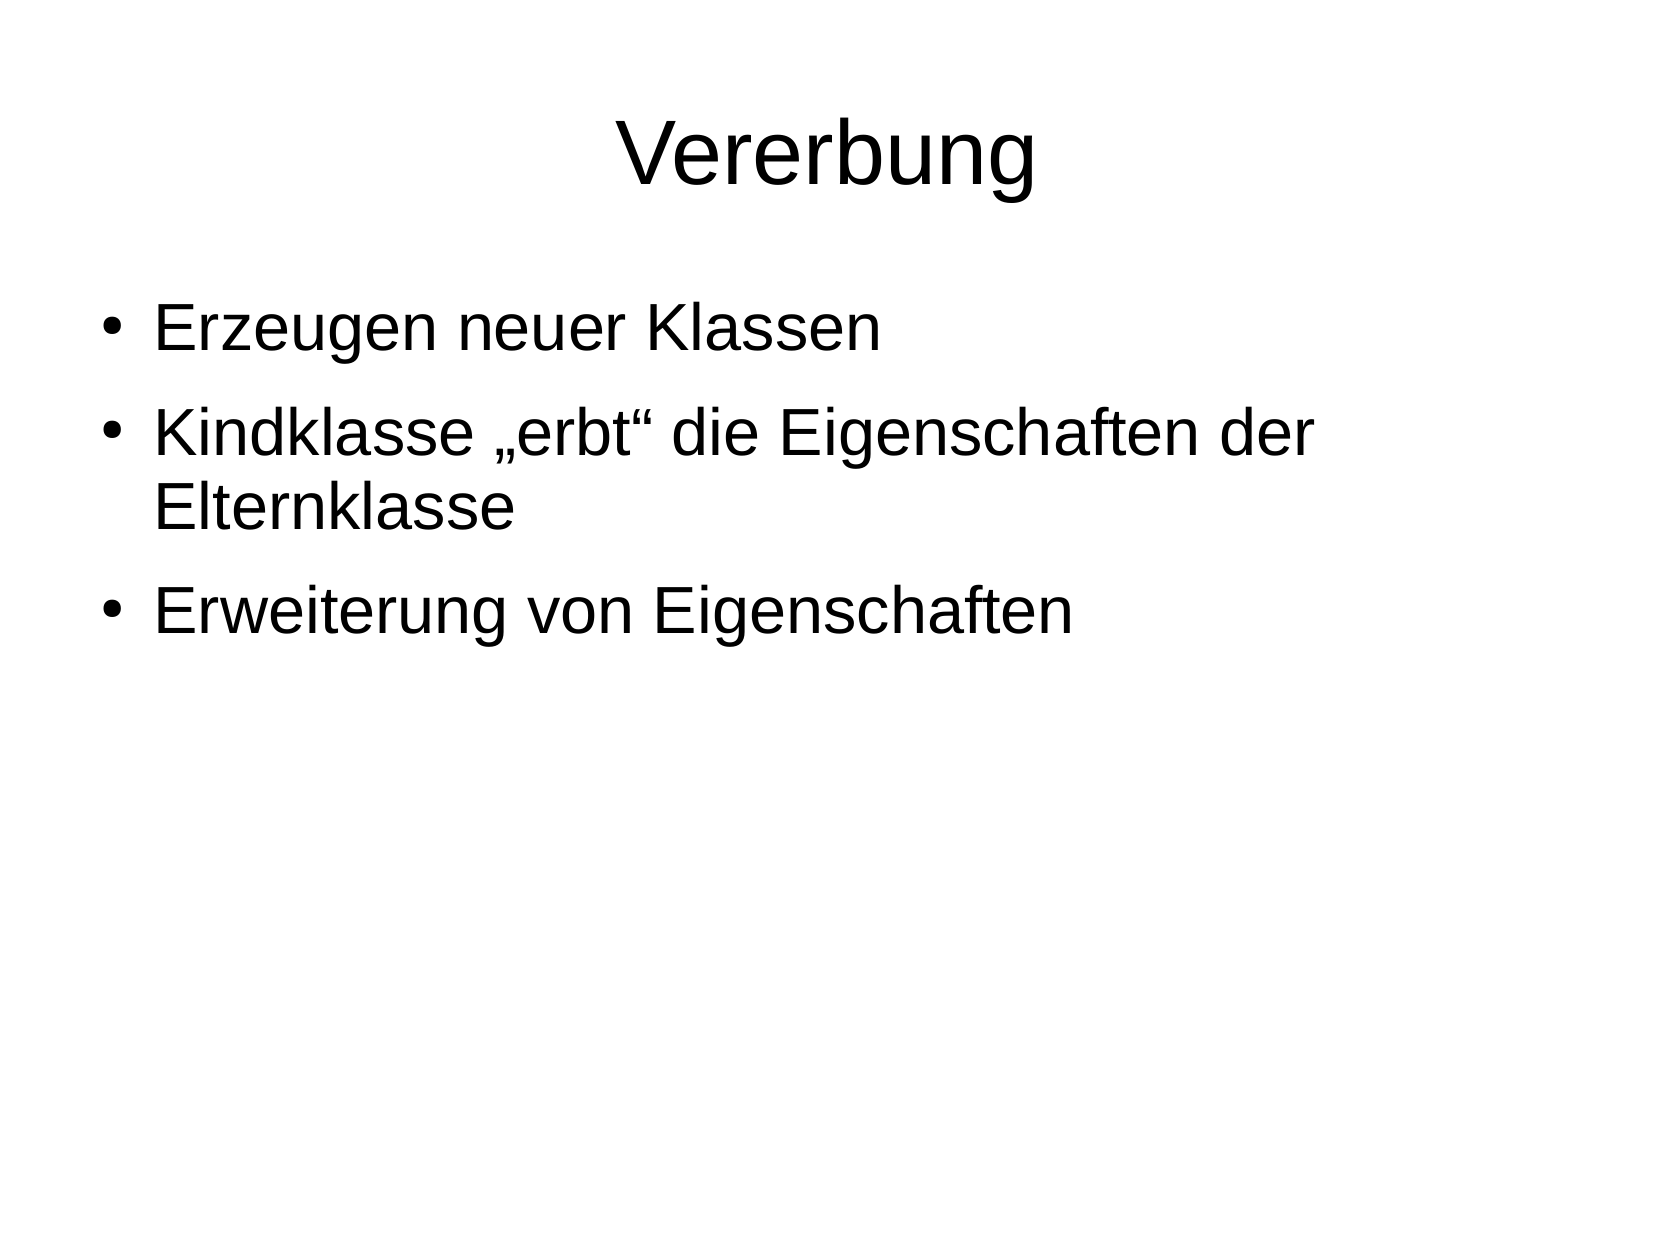

# Vererbung
Erzeugen neuer Klassen
Kindklasse „erbt“ die Eigenschaften der Elternklasse
Erweiterung von Eigenschaften